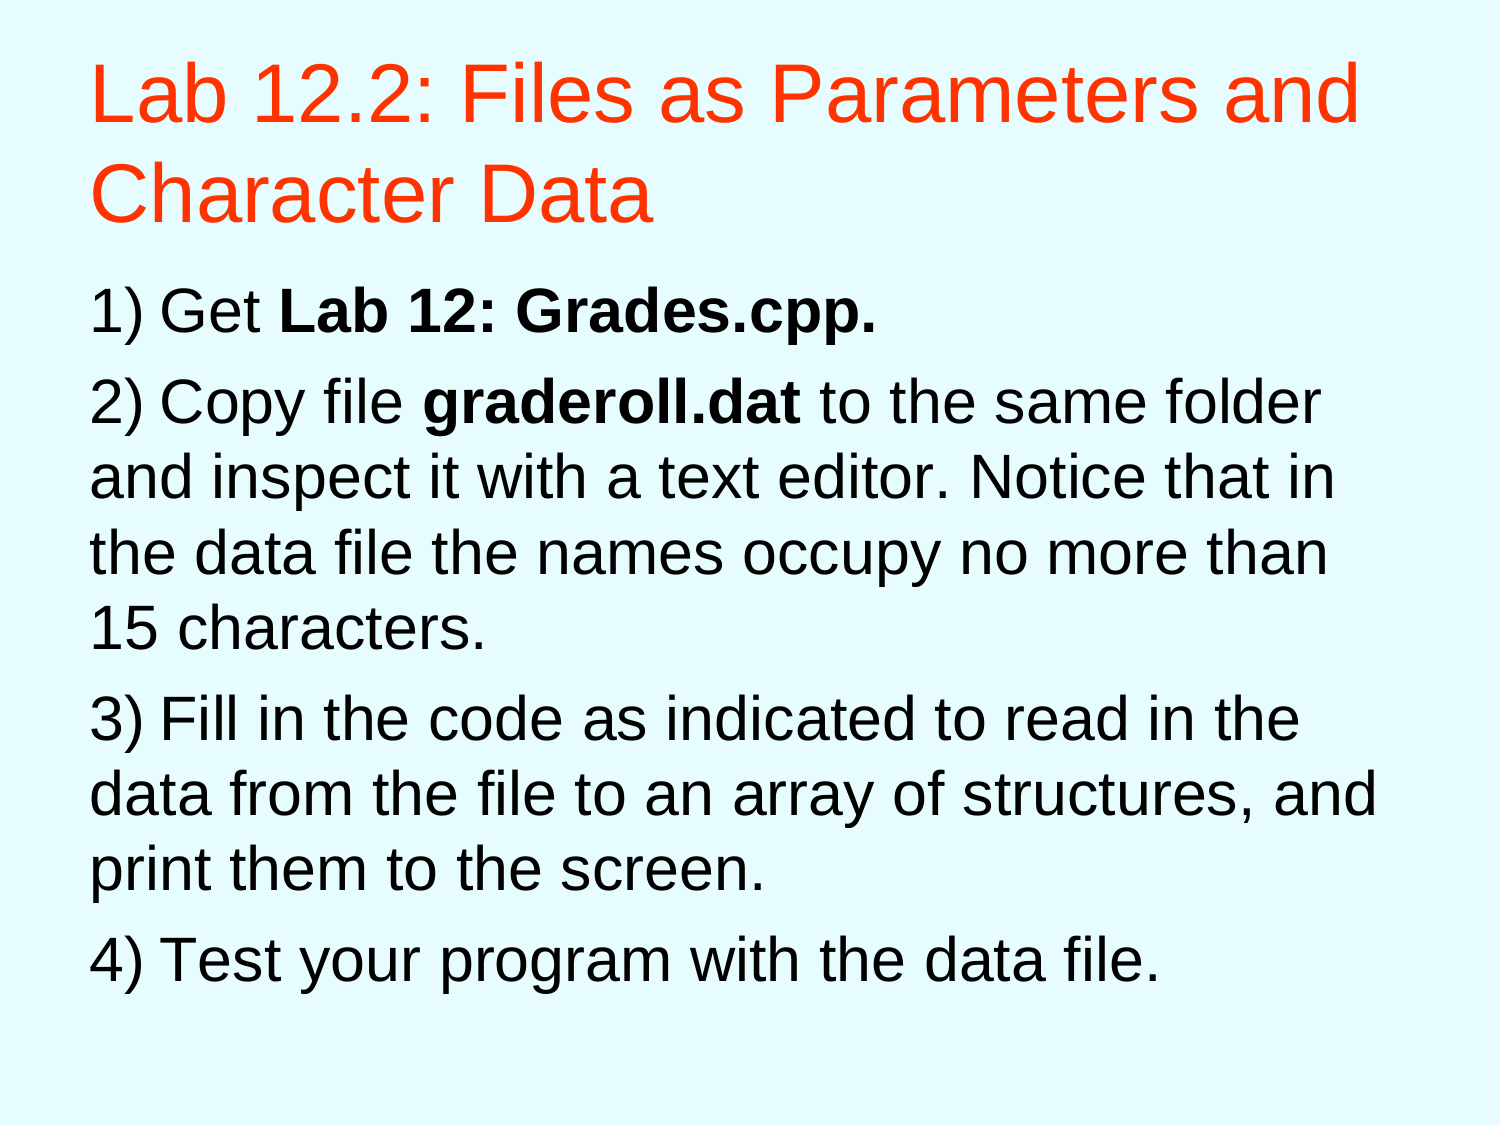

# Lab 12.2: Files as Parameters and Character Data
 Get Lab 12: Grades.cpp.
 Copy file graderoll.dat to the same folder and inspect it with a text editor. Notice that in the data file the names occupy no more than 15 characters.
 Fill in the code as indicated to read in the data from the file to an array of structures, and print them to the screen.
 Test your program with the data file.